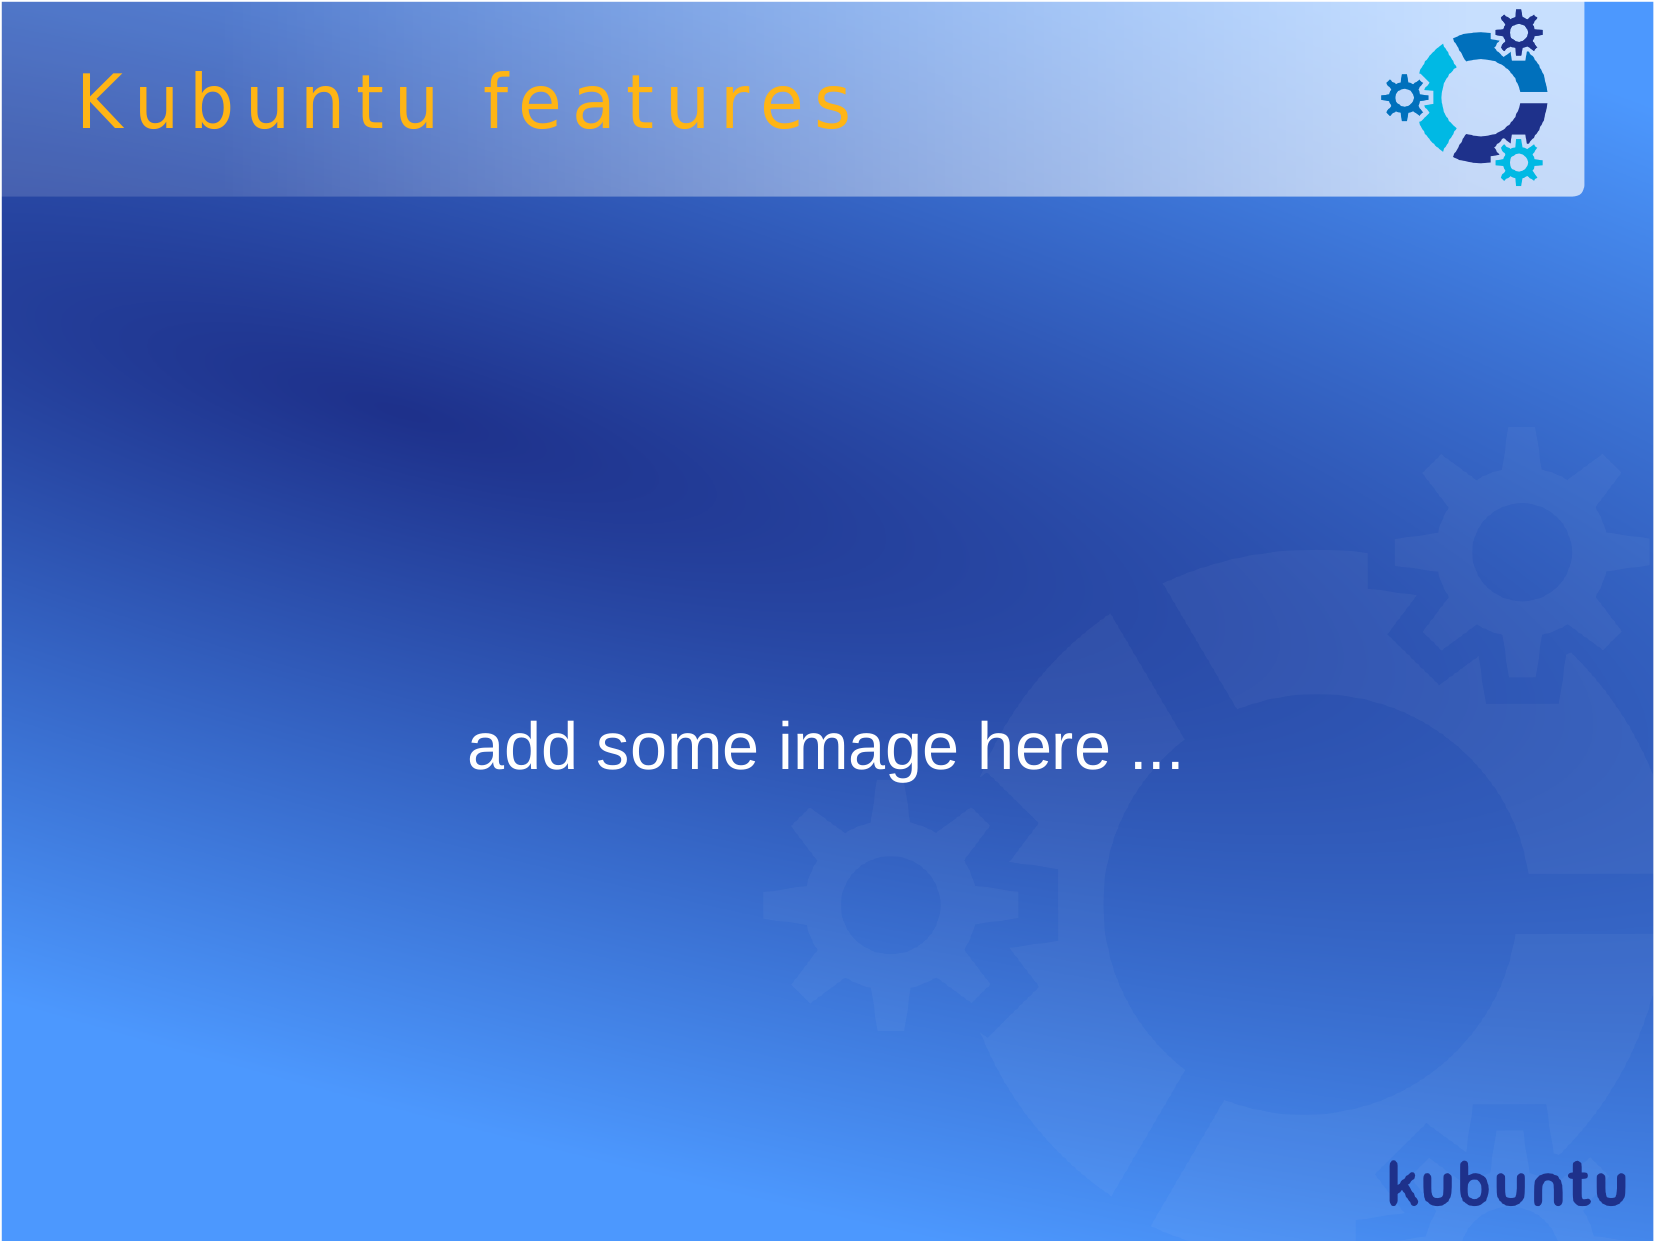

# Kubuntu features
add some image here ...